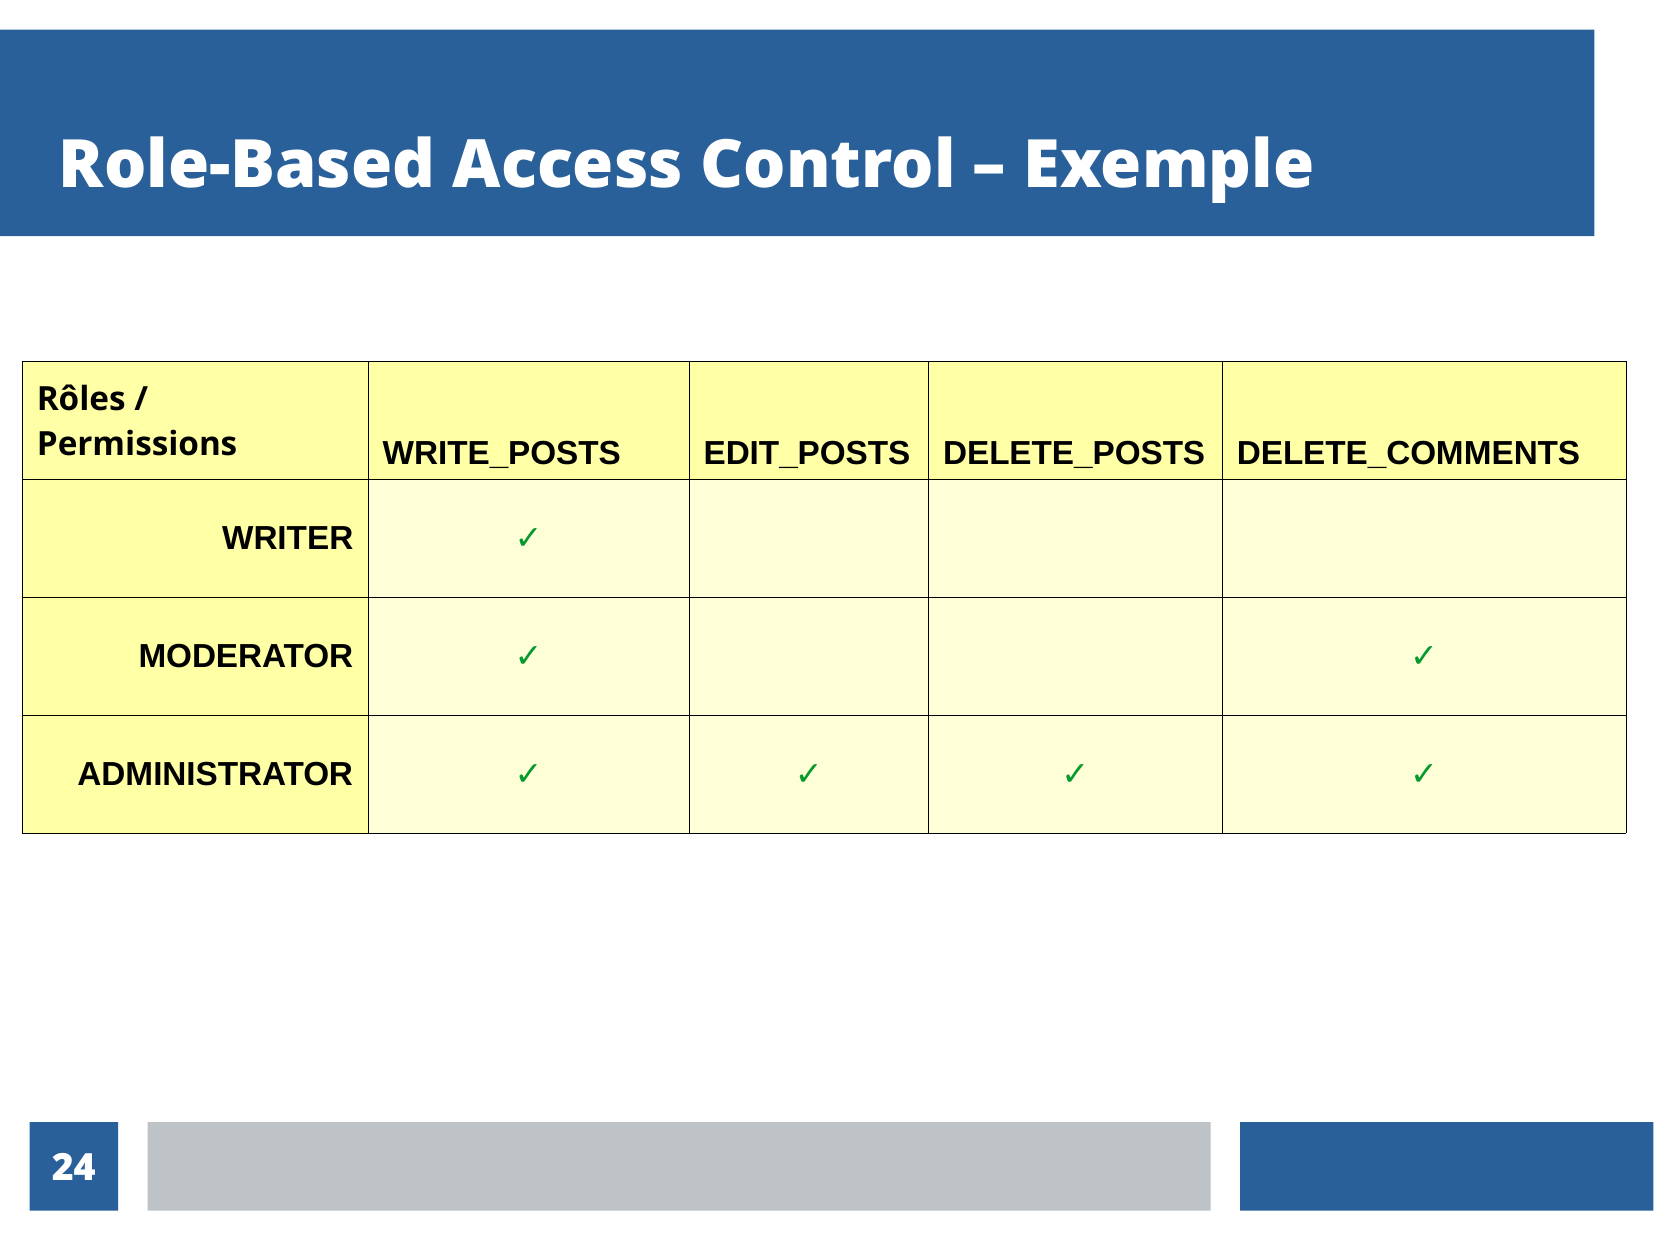

# Role-Based Access Control – Exemple
| Rôles / Permissions | WRITE\_POSTS | EDIT\_POSTS | DELETE\_POSTS | DELETE\_COMMENTS |
| --- | --- | --- | --- | --- |
| WRITER | ✓ | | | |
| MODERATOR | ✓ | | | ✓ |
| ADMINISTRATOR | ✓ | ✓ | ✓ | ✓ |
24